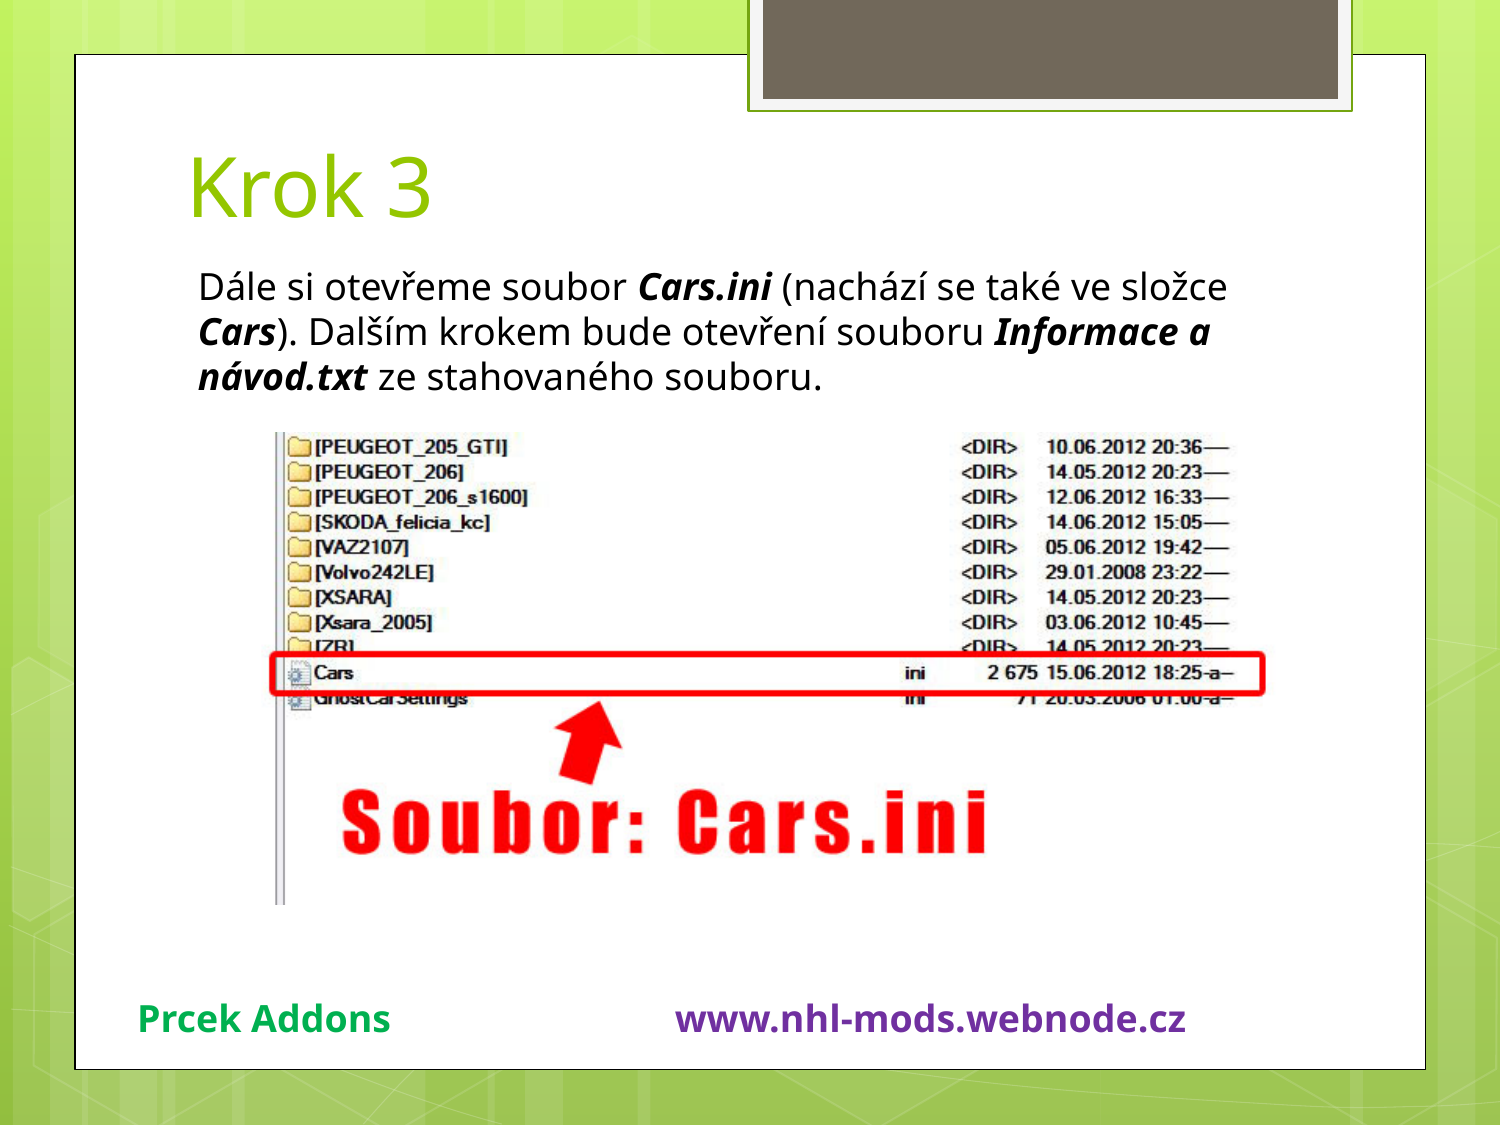

# Krok 3
Dále si otevřeme soubor Cars.ini (nachází se také ve složce Cars). Dalším krokem bude otevření souboru Informace a návod.txt ze stahovaného souboru.
Prcek Addons 			 www.nhl-mods.webnode.cz